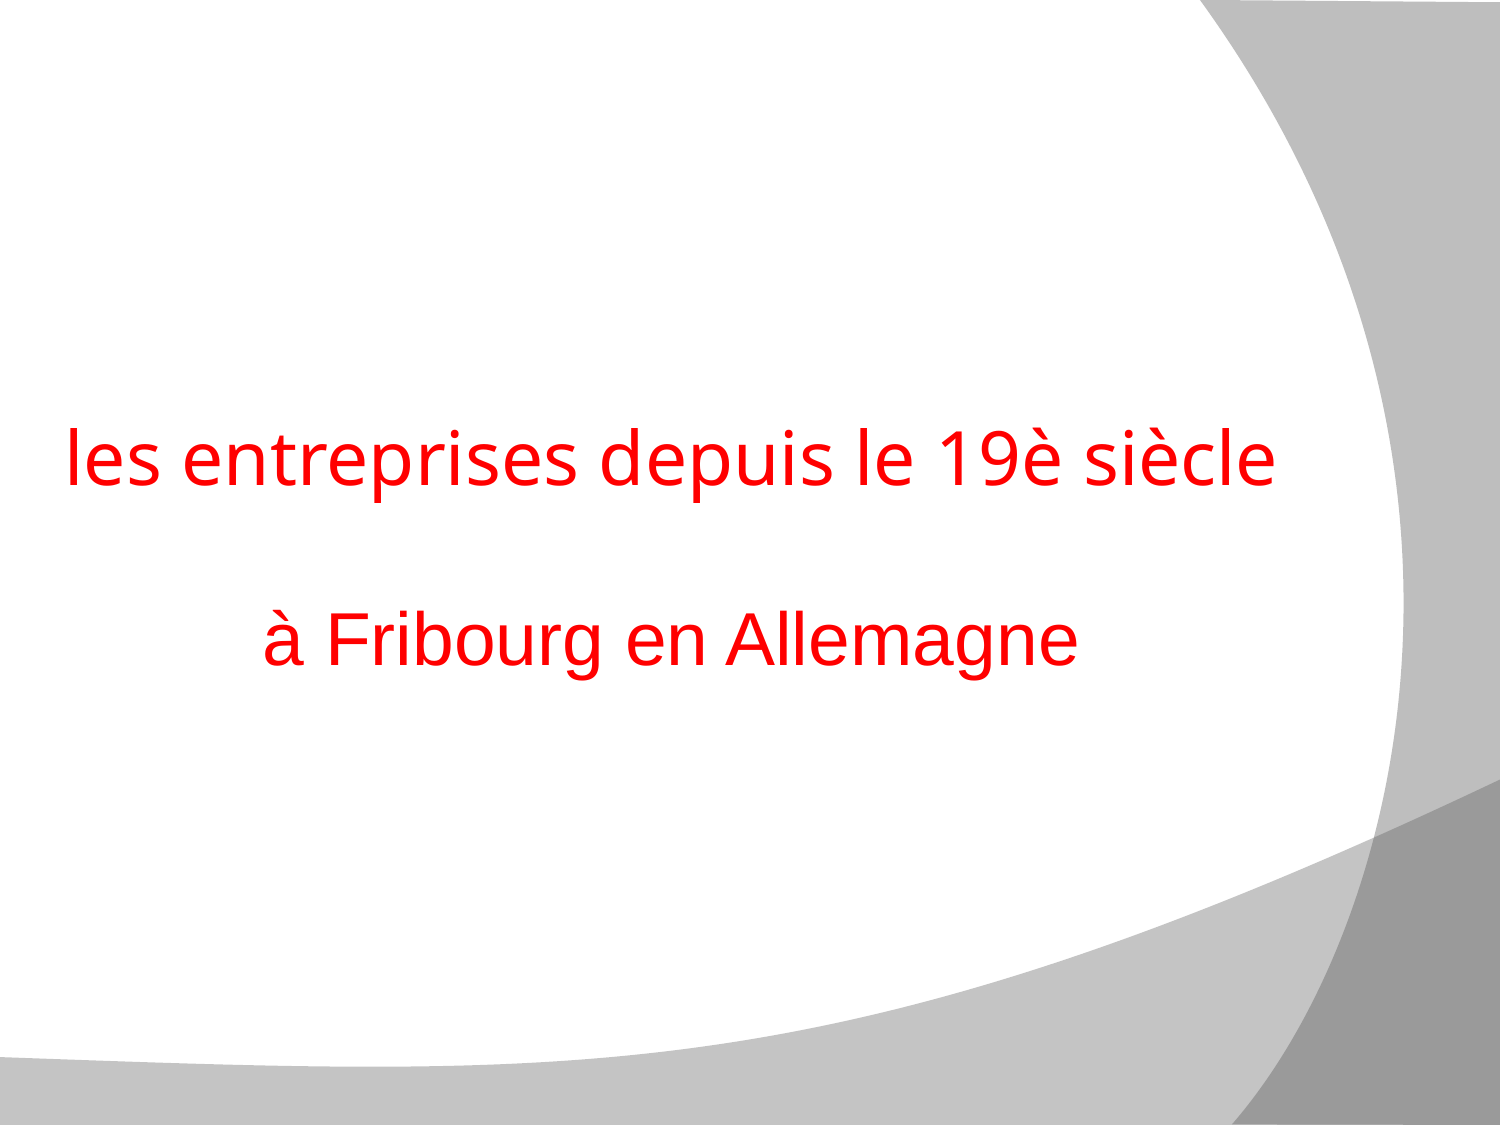

# les entreprises depuis le 19è siècle à Fribourg en Allemagne